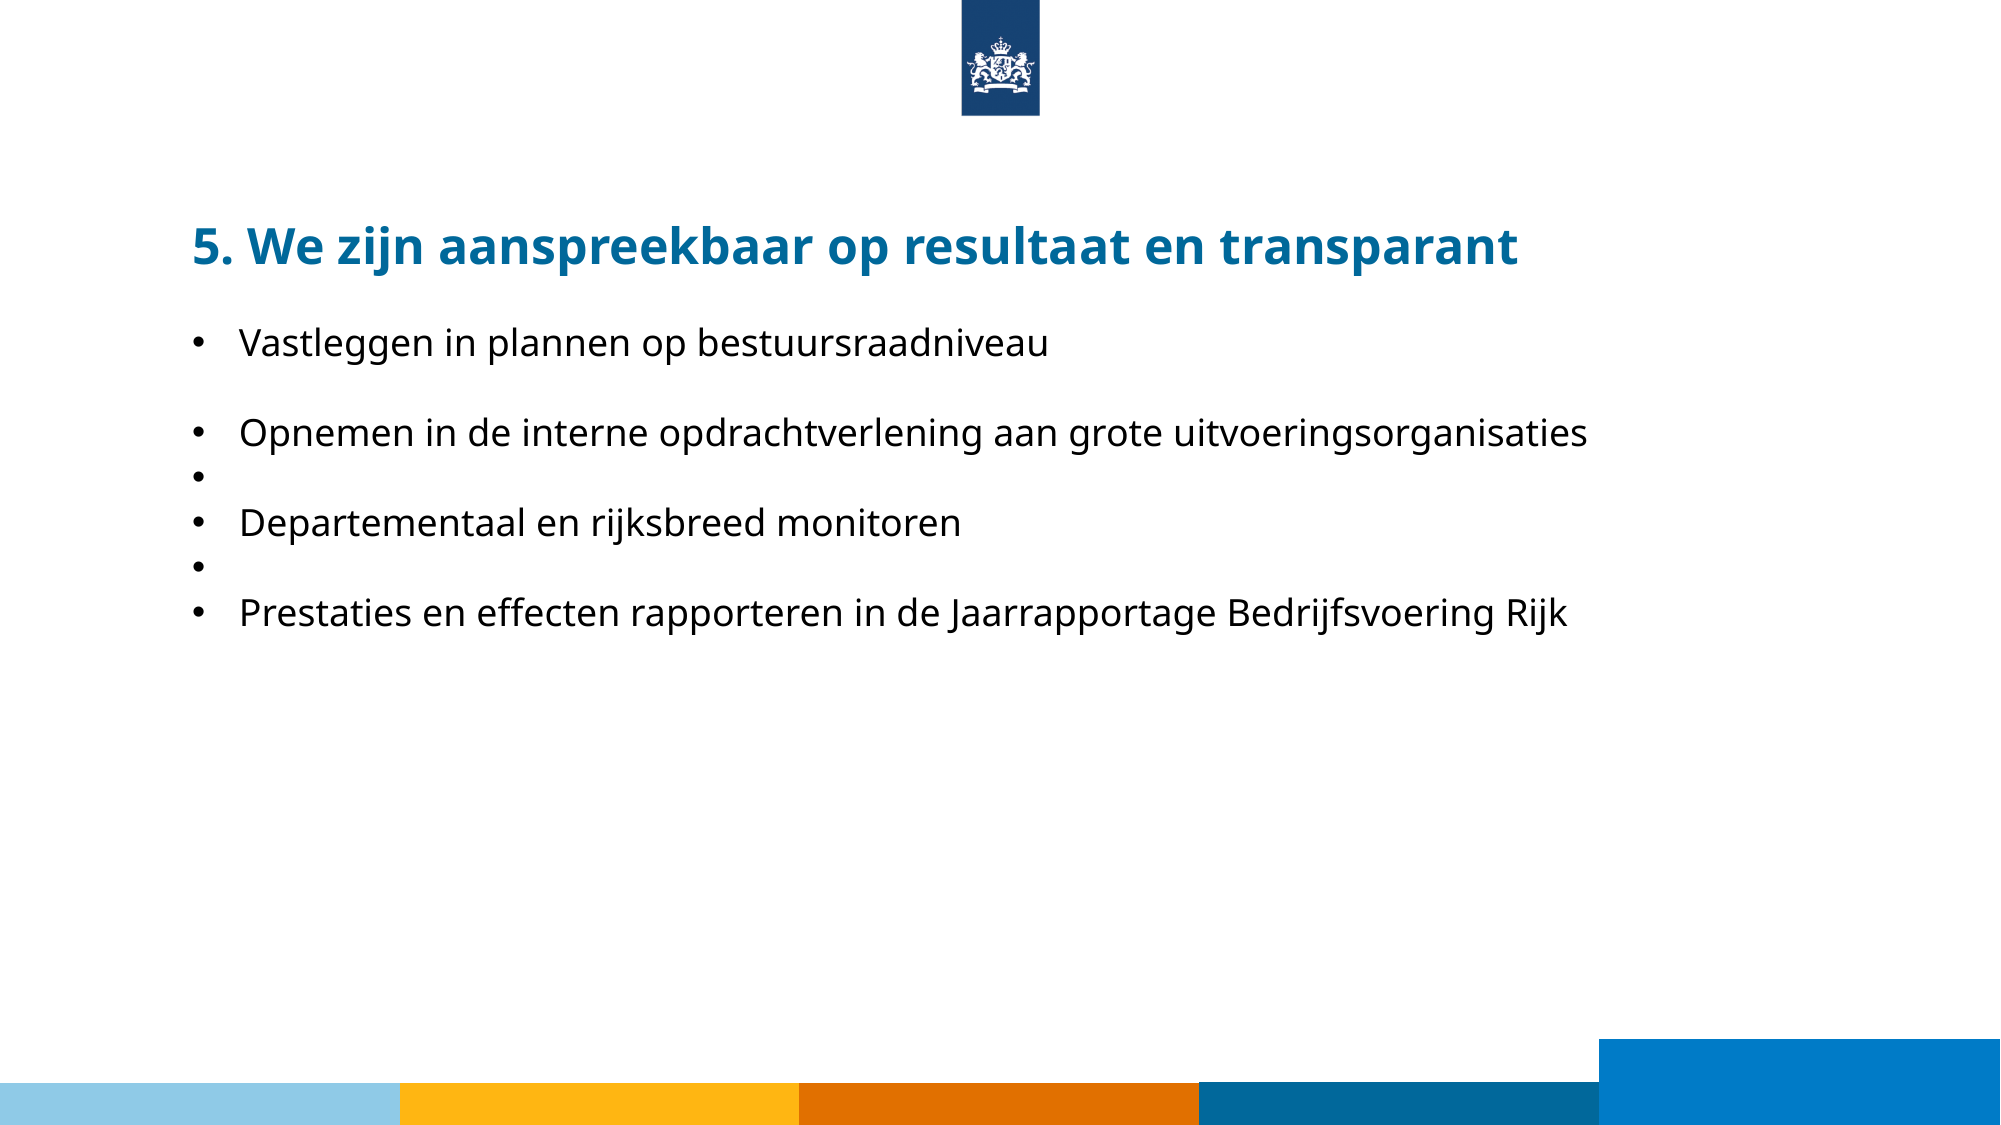

5. We zijn aanspreekbaar op resultaat en transparant
Vastleggen in plannen op bestuursraadniveau
Opnemen in de interne opdrachtverlening aan grote uitvoeringsorganisaties
Departementaal en rijksbreed monitoren
Prestaties en effecten rapporteren in de Jaarrapportage Bedrijfsvoering Rijk